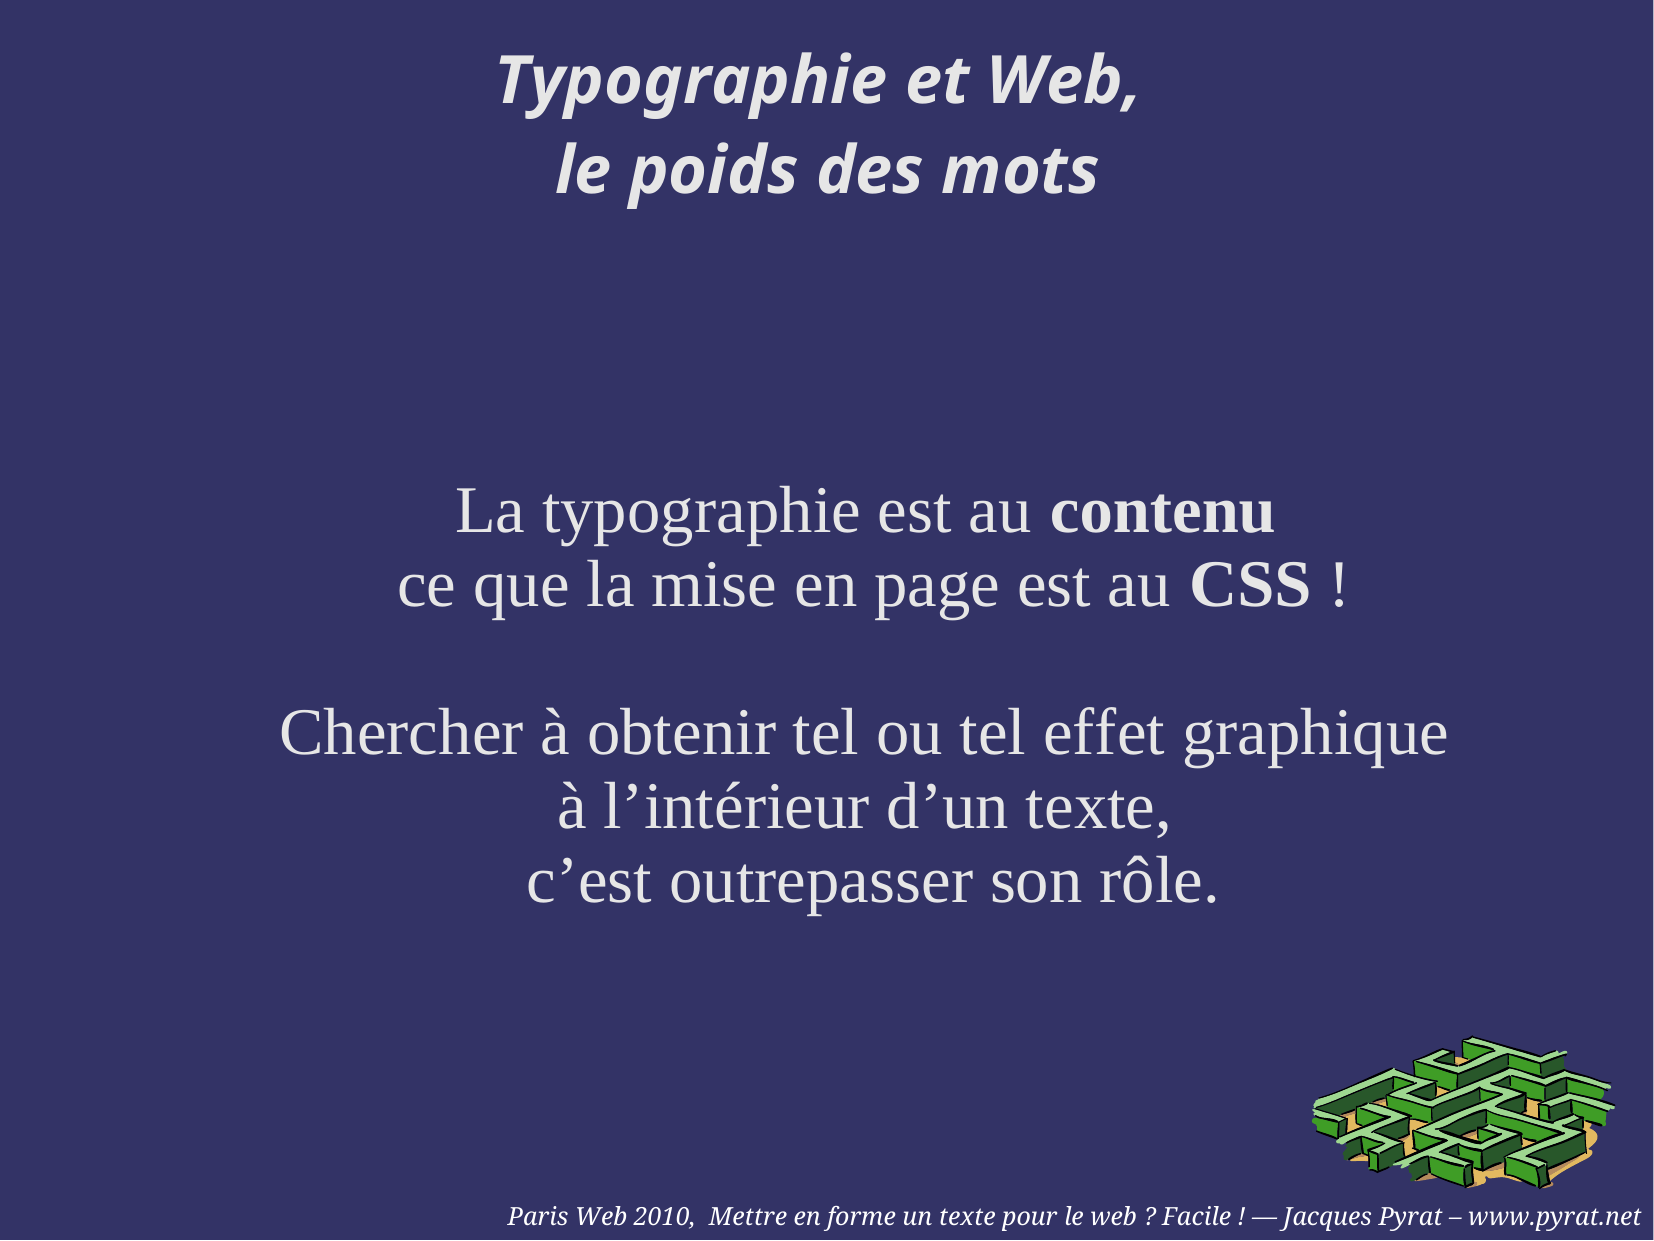

Typographie et Web,
le poids des mots
# La typographie est au contenu ce que la mise en page est au CSS ! Chercher à obtenir tel ou tel effet graphique à l’intérieur d’un texte, c’est outrepasser son rôle.